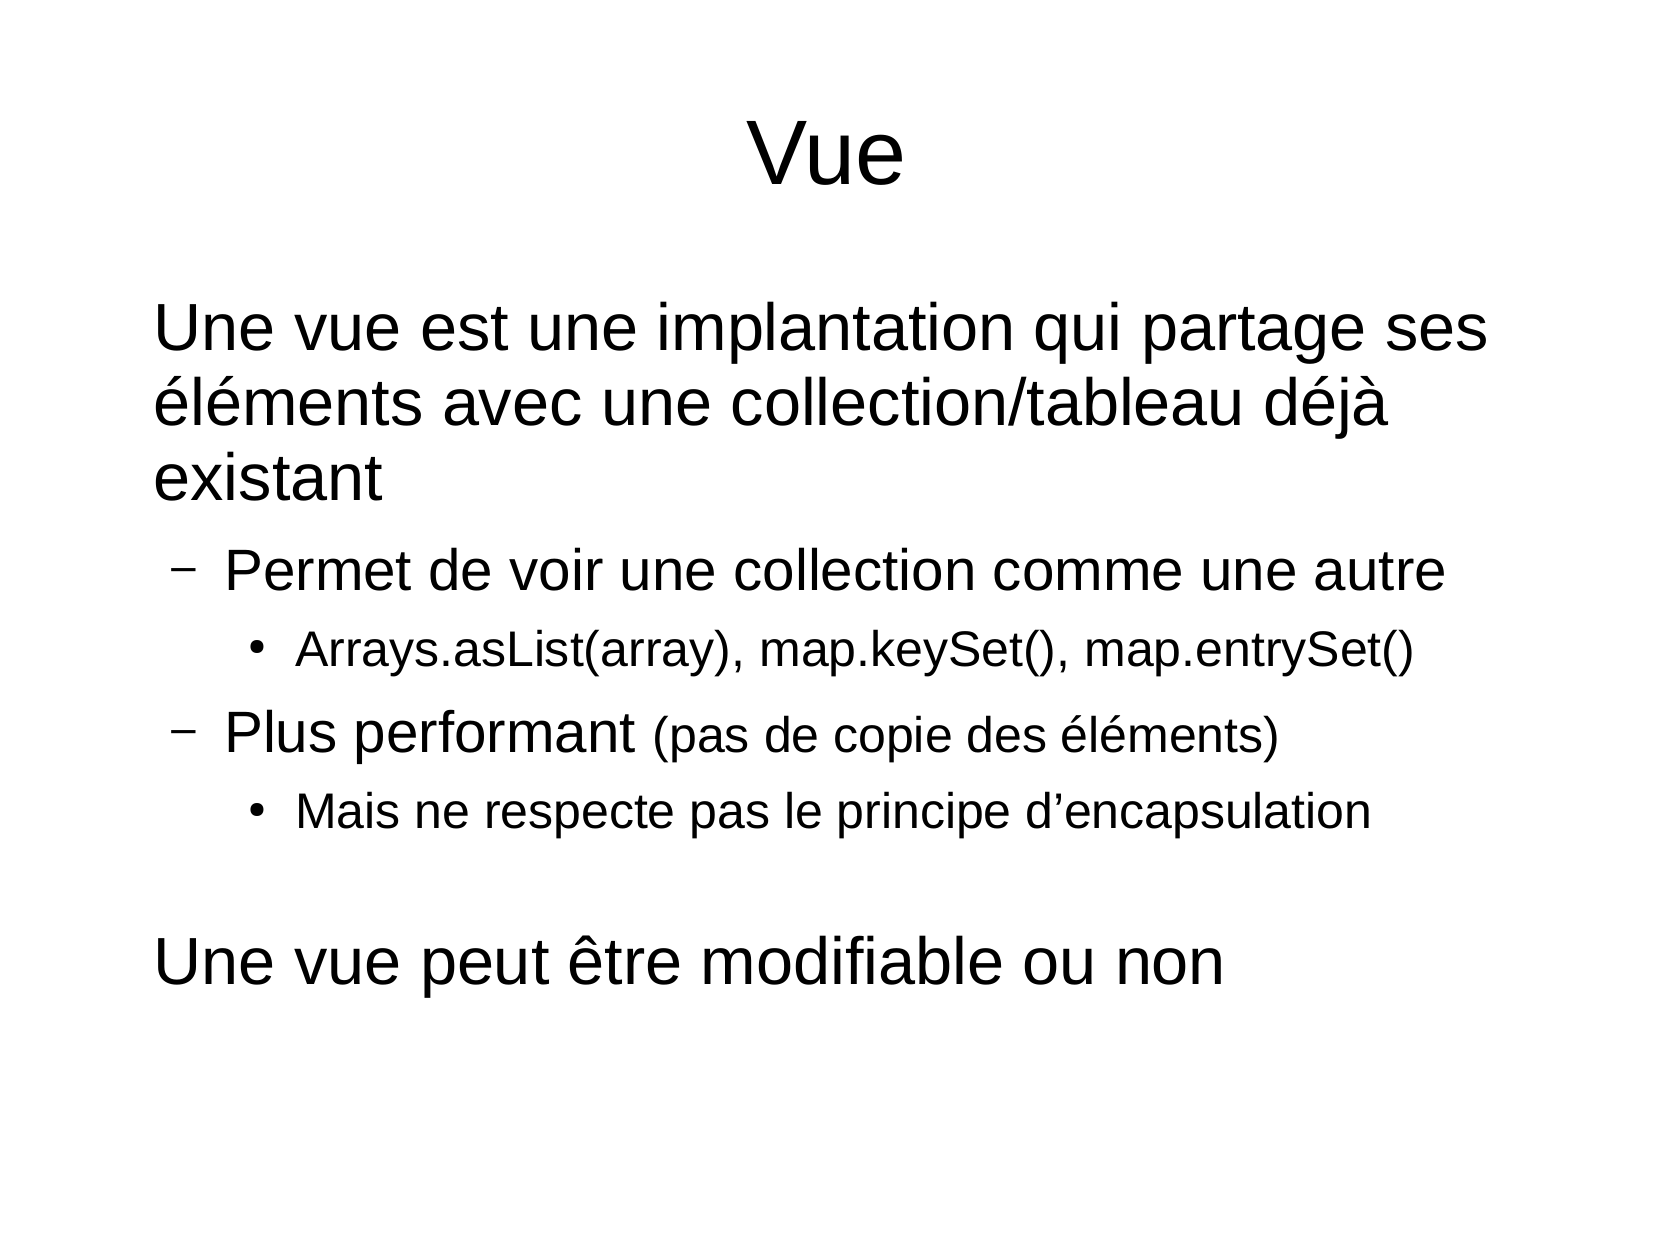

# Vue
Une vue est une implantation qui partage ses éléments avec une collection/tableau déjà existant
Permet de voir une collection comme une autre
Arrays.asList(array), map.keySet(), map.entrySet()
Plus performant (pas de copie des éléments)
Mais ne respecte pas le principe d’encapsulation
Une vue peut être modifiable ou non